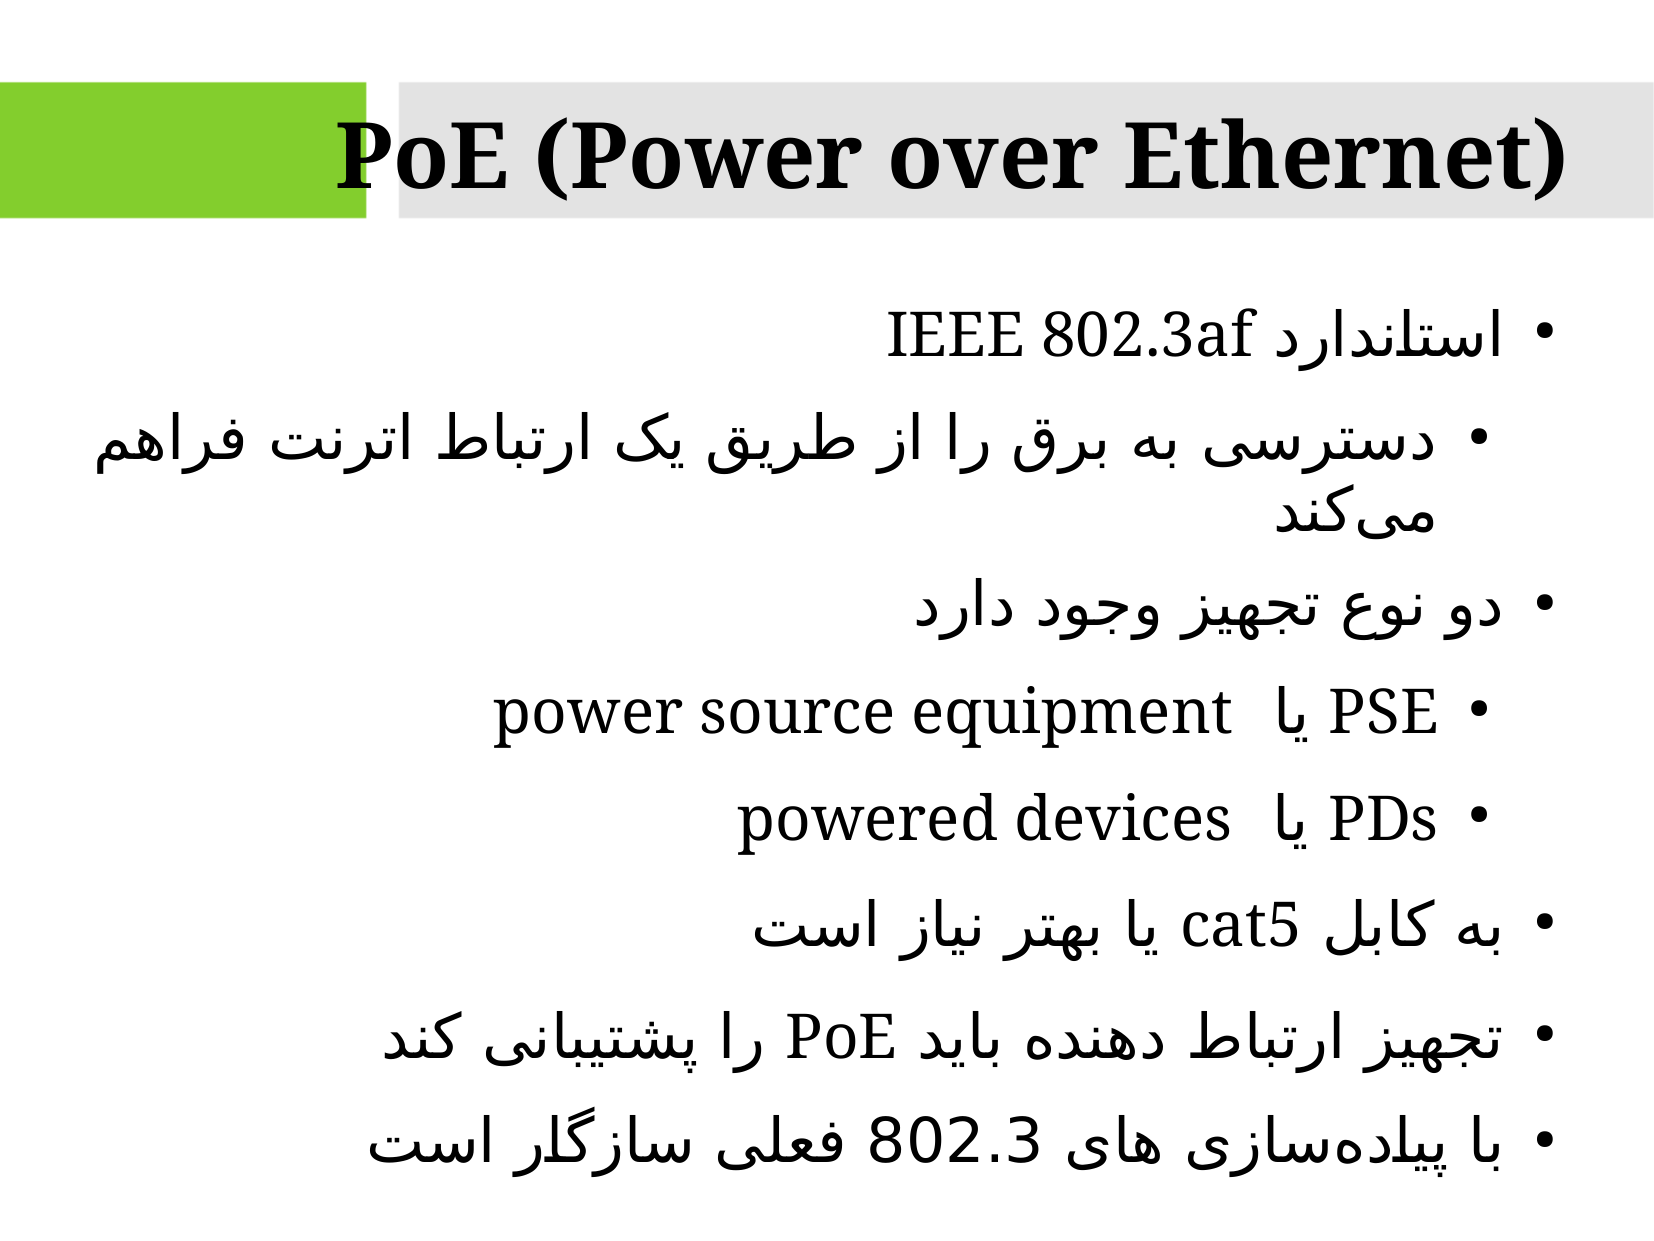

# PoE (Power over Ethernet)
استاندارد IEEE 802.3af
دسترسی به برق را از طریق یک ارتباط اترنت فراهم می‌کند
دو نوع تجهیز وجود دارد
PSE یا power source equipment
PDs یا powered devices
به کابل cat5 یا بهتر نیاز است
تجهیز ارتباط دهنده باید PoE را پشتیبانی کند
با پیاده‌سازی های 802.3 فعلی سازگار است